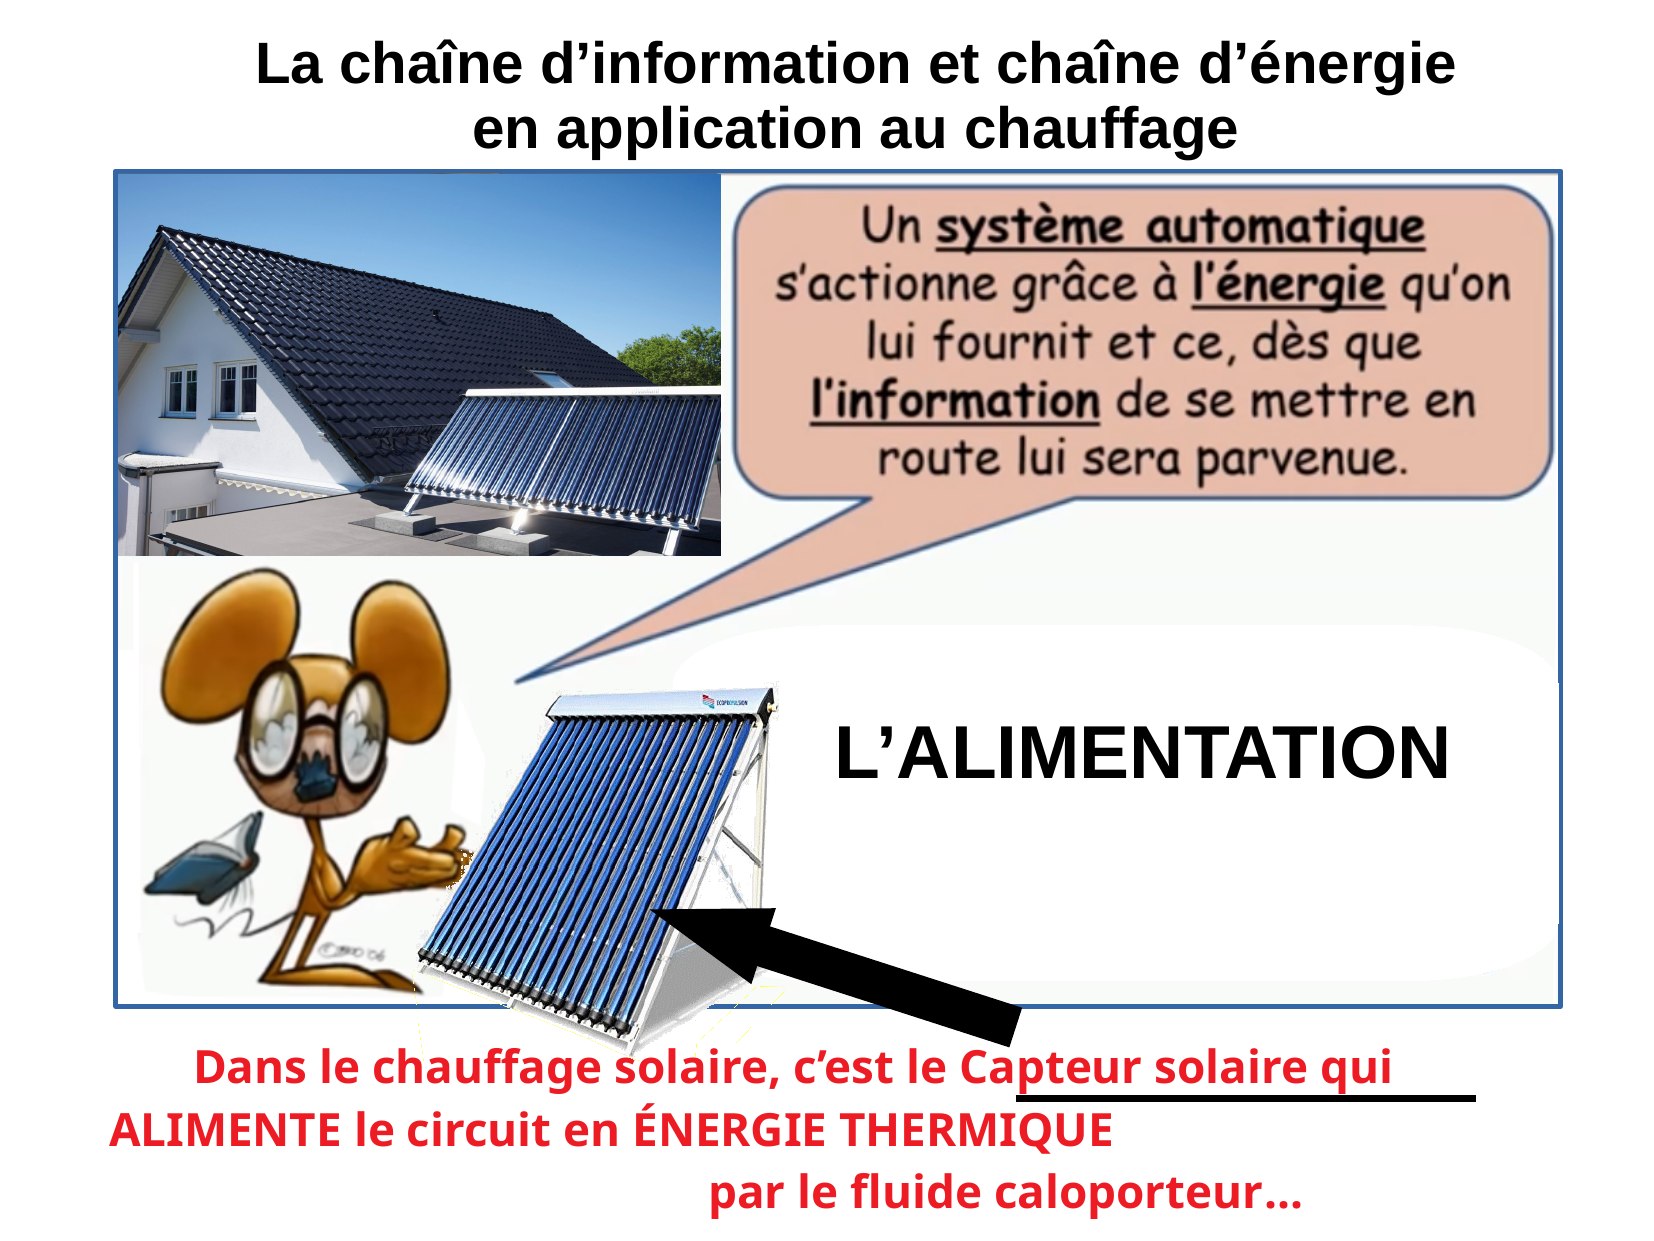

La chaîne d’information et chaîne d’énergie
en application au chauffage
L’ALIMENTATION
 Dans le chauffage solaire, c’est le Capteur solaire qui ALIMENTE le circuit en ÉNERGIE THERMIQUE
 par le fluide caloporteur...